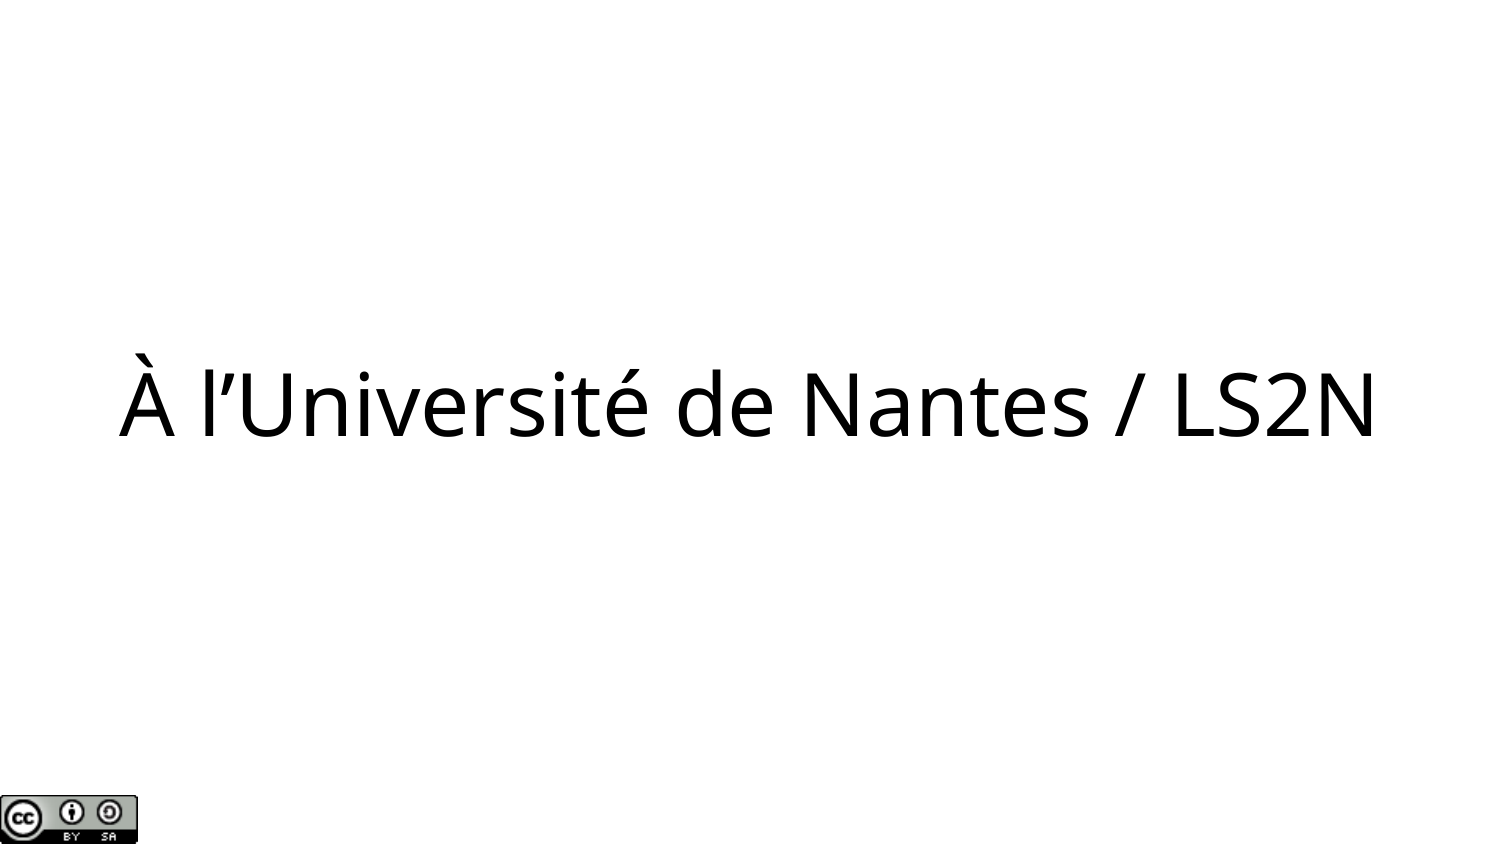

# À l’Université de Nantes / LS2N